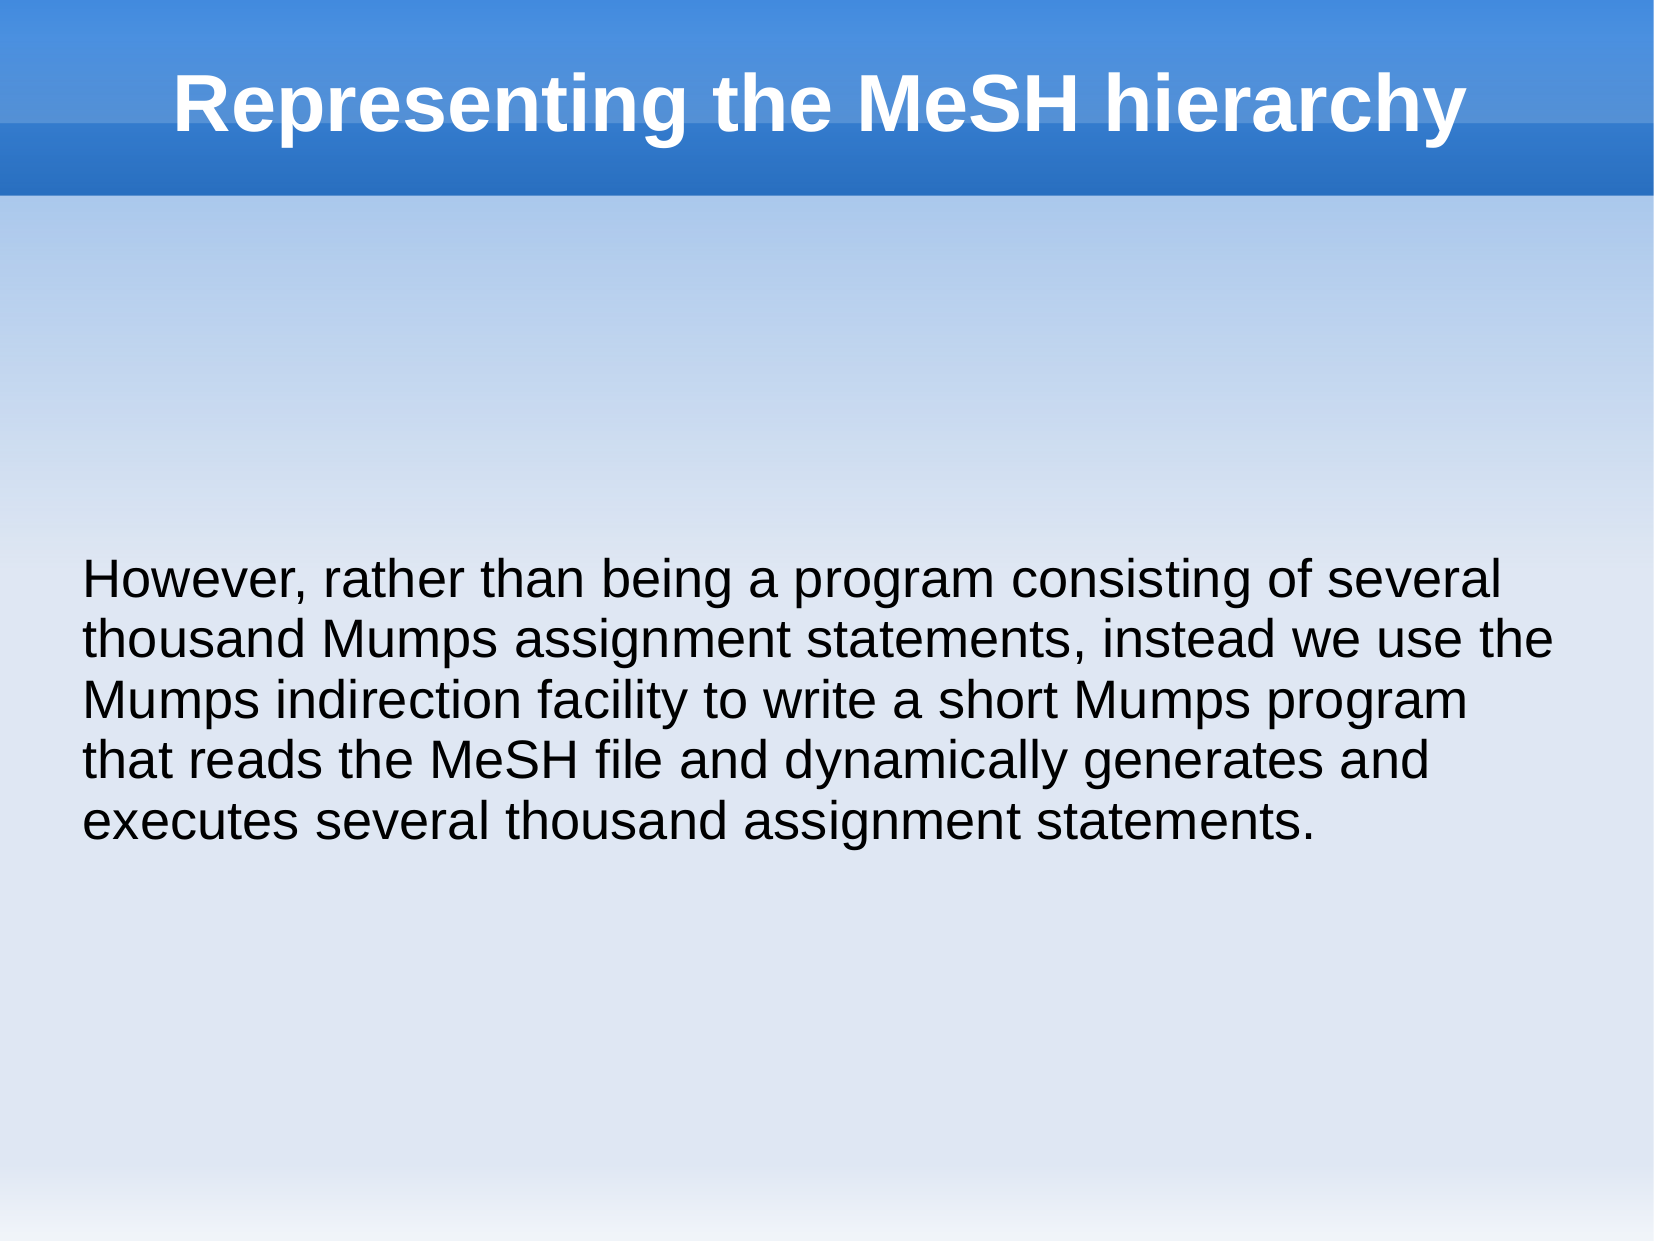

# Representing the MeSH hierarchy
However, rather than being a program consisting of several thousand Mumps assignment statements, instead we use the Mumps indirection facility to write a short Mumps program that reads the MeSH file and dynamically generates and executes several thousand assignment statements.